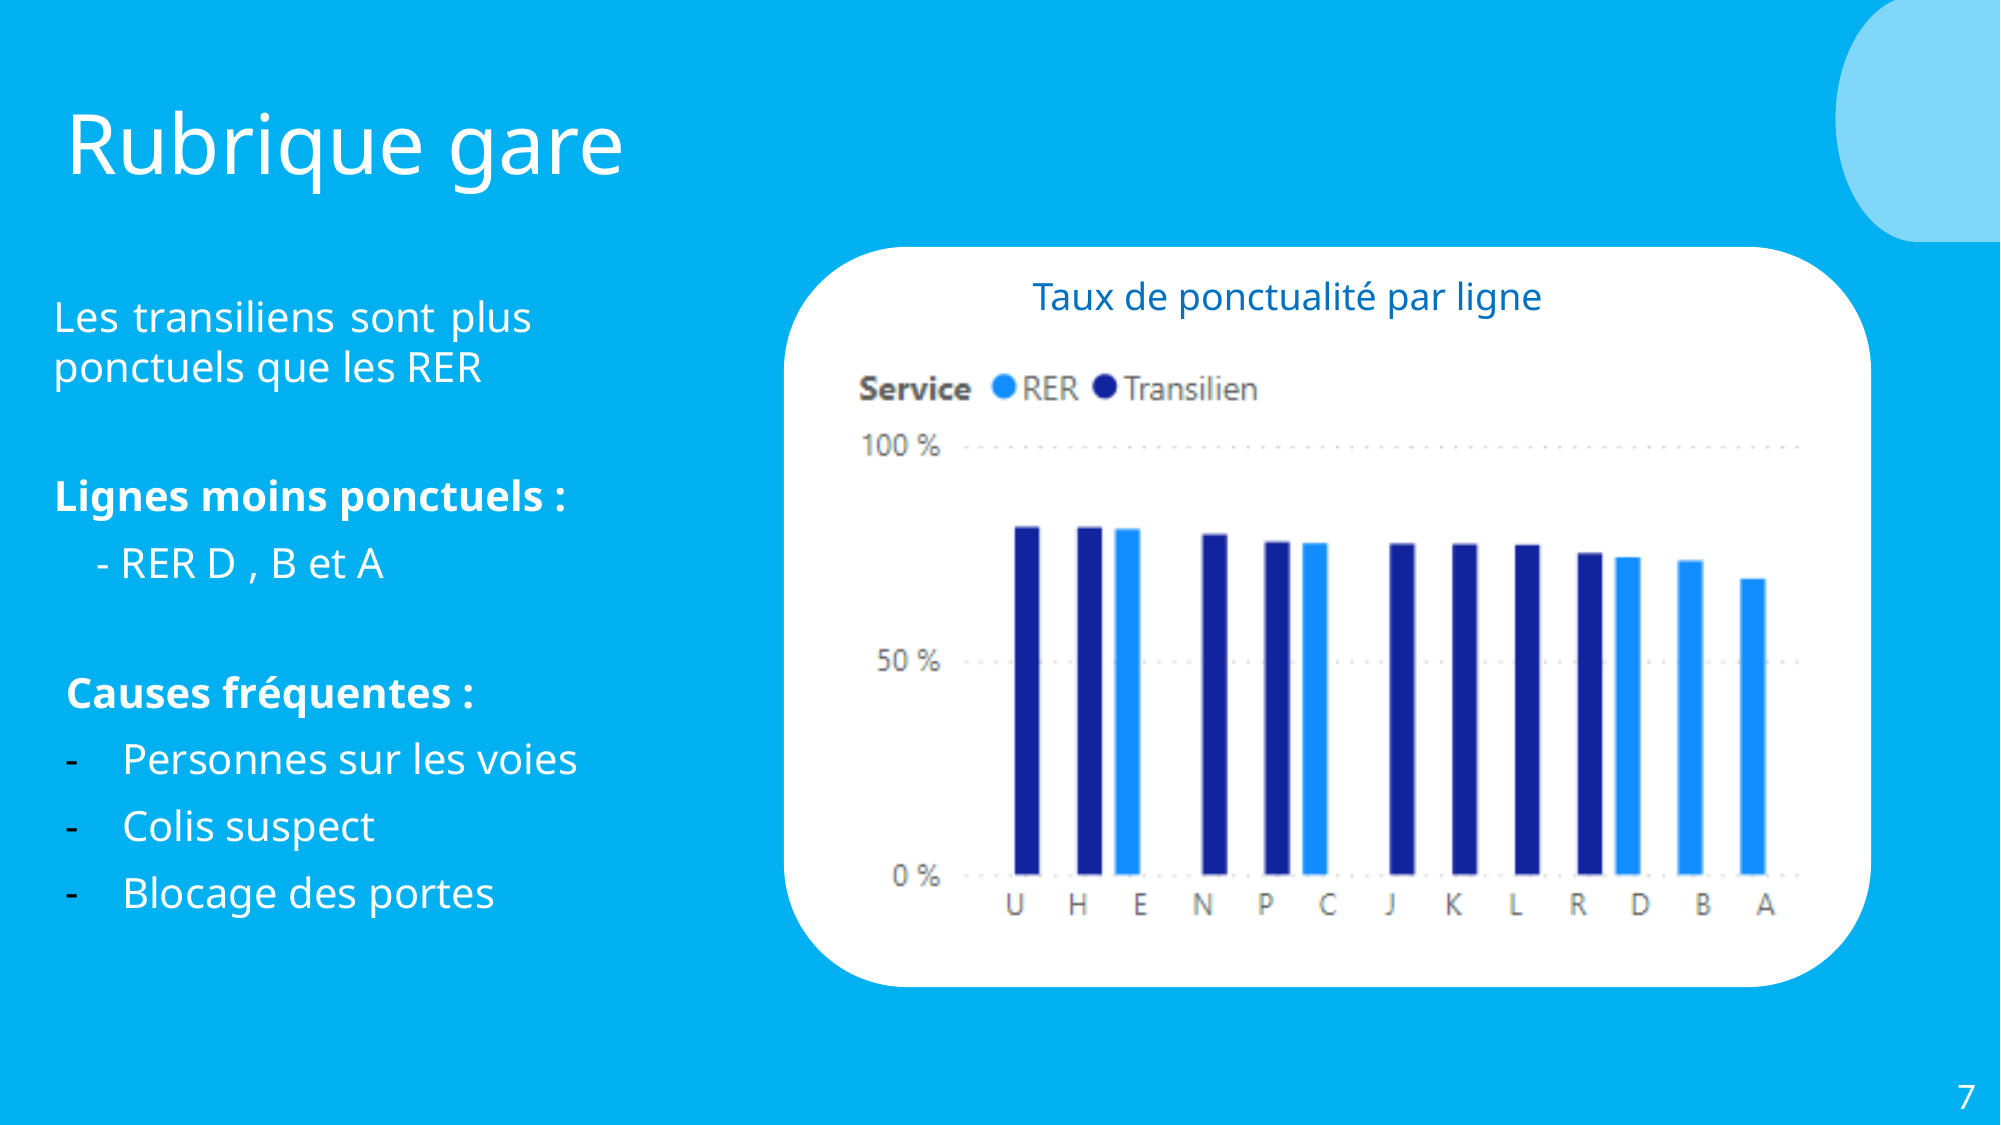

Rubrique gare
Taux de ponctualité par ligne
Les transiliens sont plus ponctuels que les RER
Lignes moins ponctuels :
 - RER D , B et A
Causes fréquentes :
Personnes sur les voies
Colis suspect
Blocage des portes
7